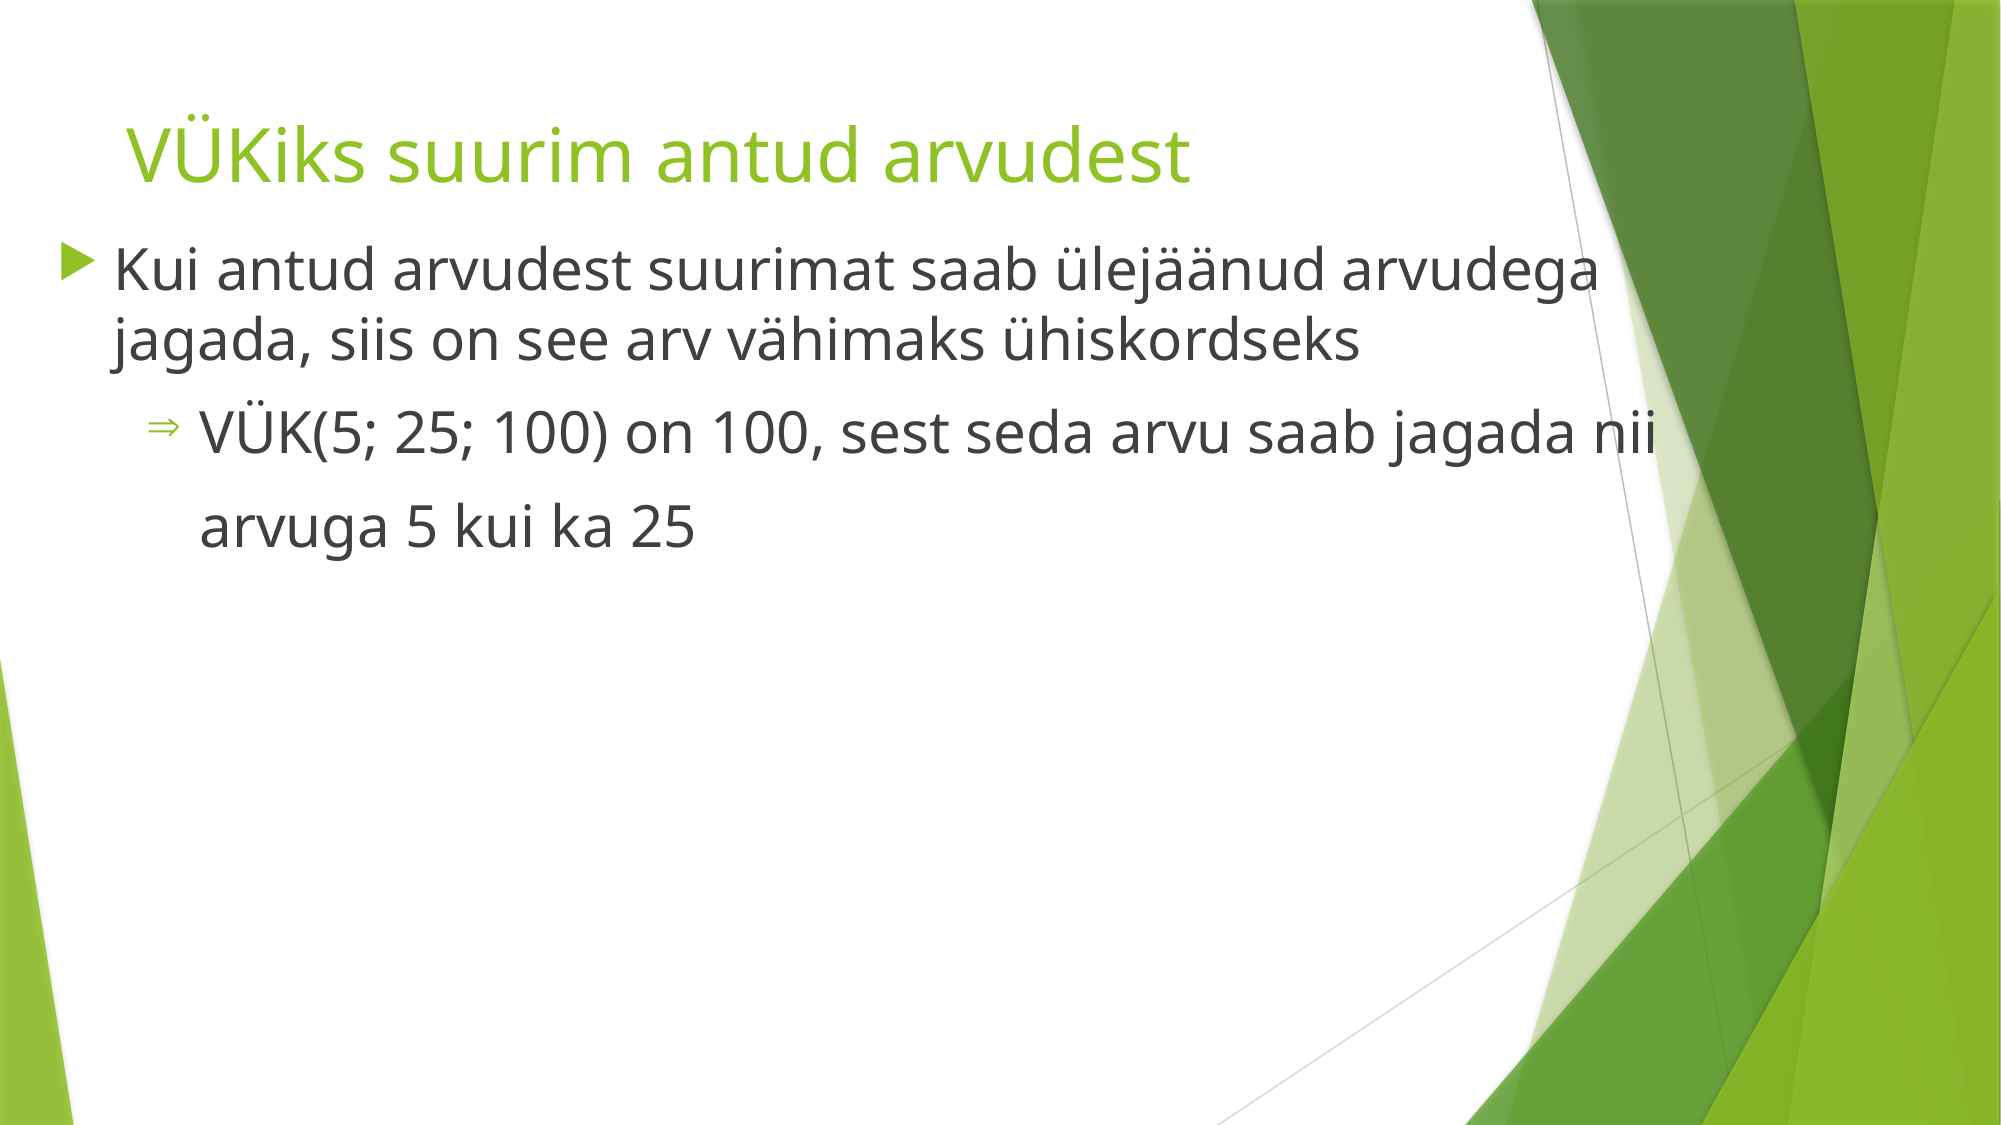

# VÜKiks suurim antud arvudest
Kui antud arvudest suurimat saab ülejäänud arvudega jagada, siis on see arv vähimaks ühiskordseks
VÜK(5; 25; 100) on 100, sest seda arvu saab jagada nii
arvuga 5 kui ka 25